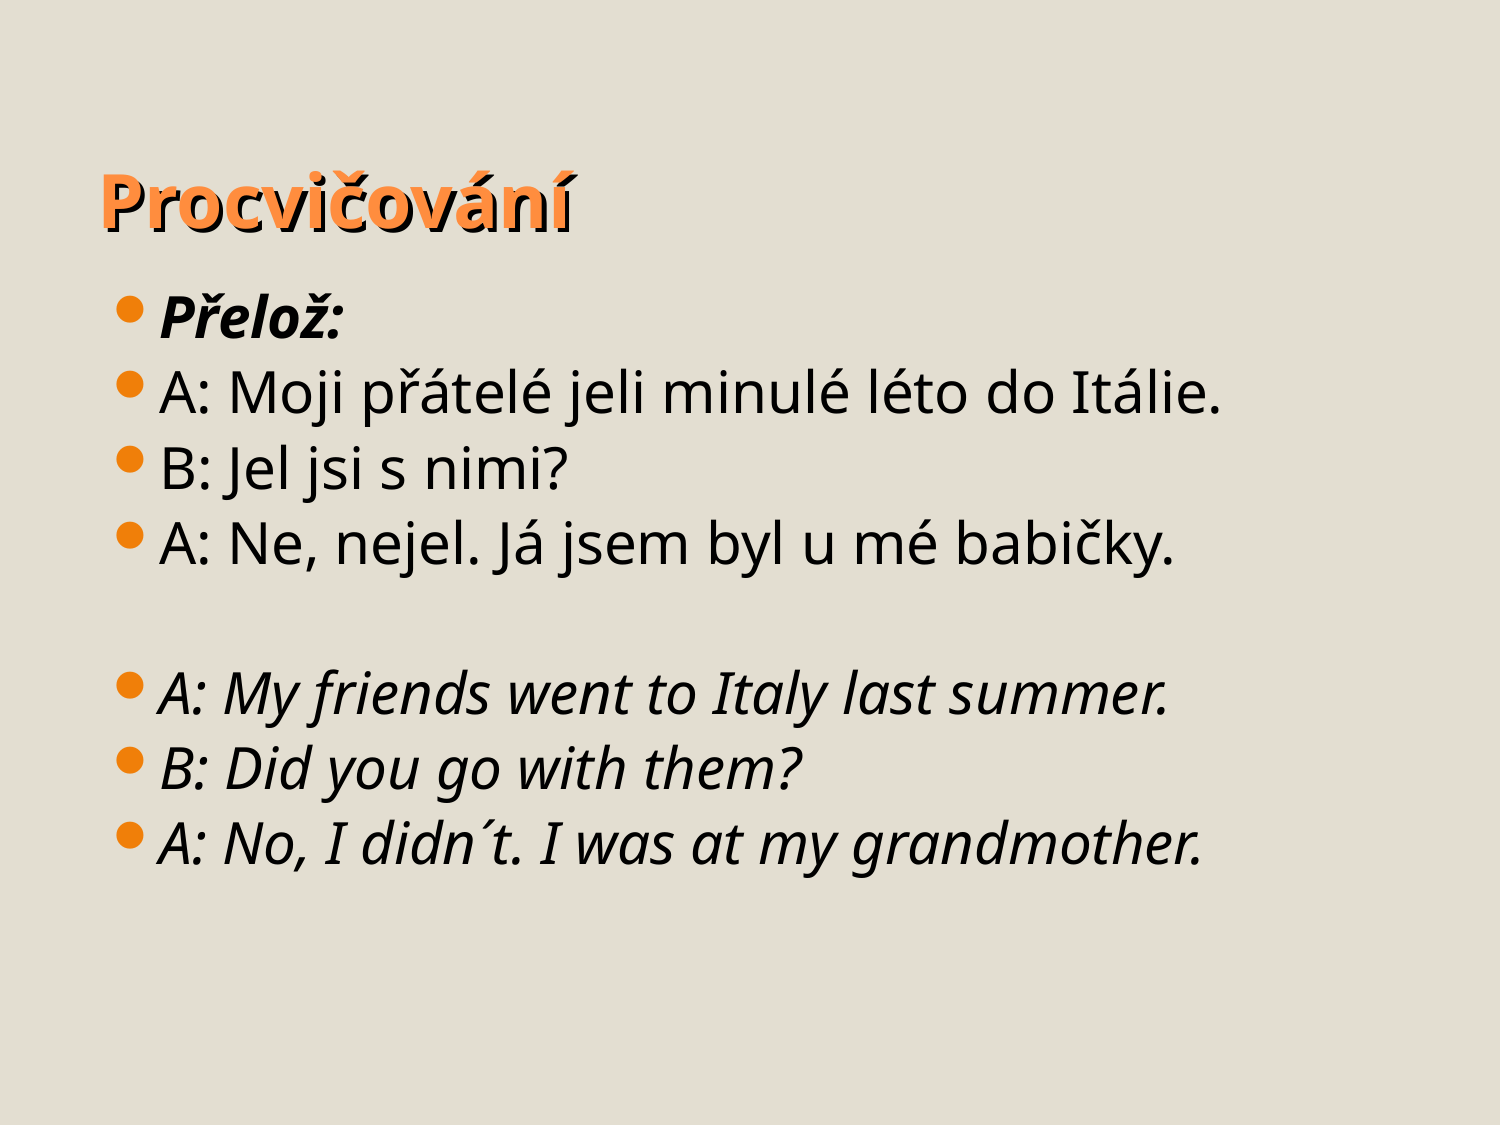

# Procvičování
Přelož:
A: Moji přátelé jeli minulé léto do Itálie.
B: Jel jsi s nimi?
A: Ne, nejel. Já jsem byl u mé babičky.
A: My friends went to Italy last summer.
B: Did you go with them?
A: No, I didn´t. I was at my grandmother.